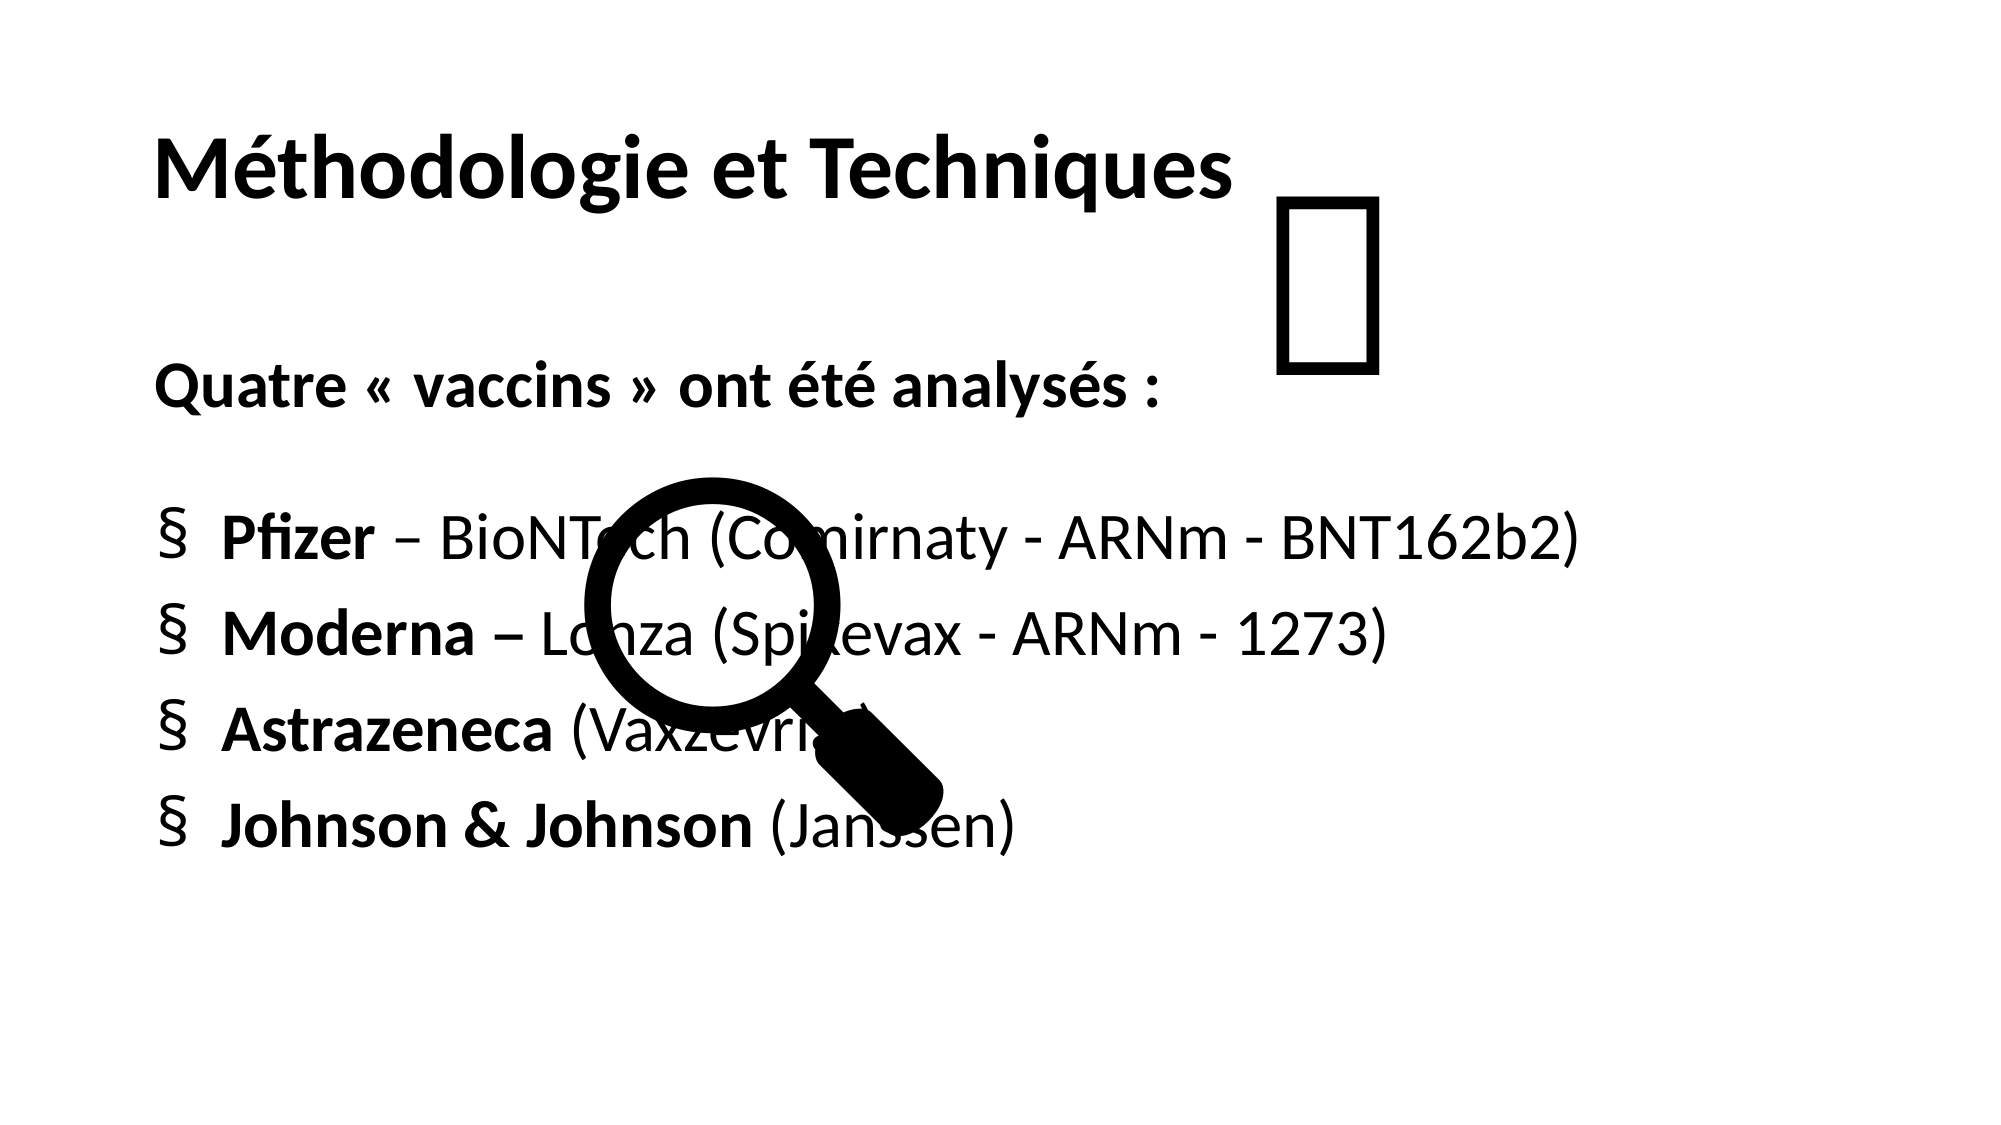

# Méthodologie et Techniques
💉
Quatre « vaccins » ont été analysés :
🔍
Pfizer – BioNTech (Comirnaty - ARNm - BNT162b2)
Moderna – Lonza (Spikevax - ARNm - 1273)
Astrazeneca (Vaxzevria )
Johnson & Johnson (Janssen)